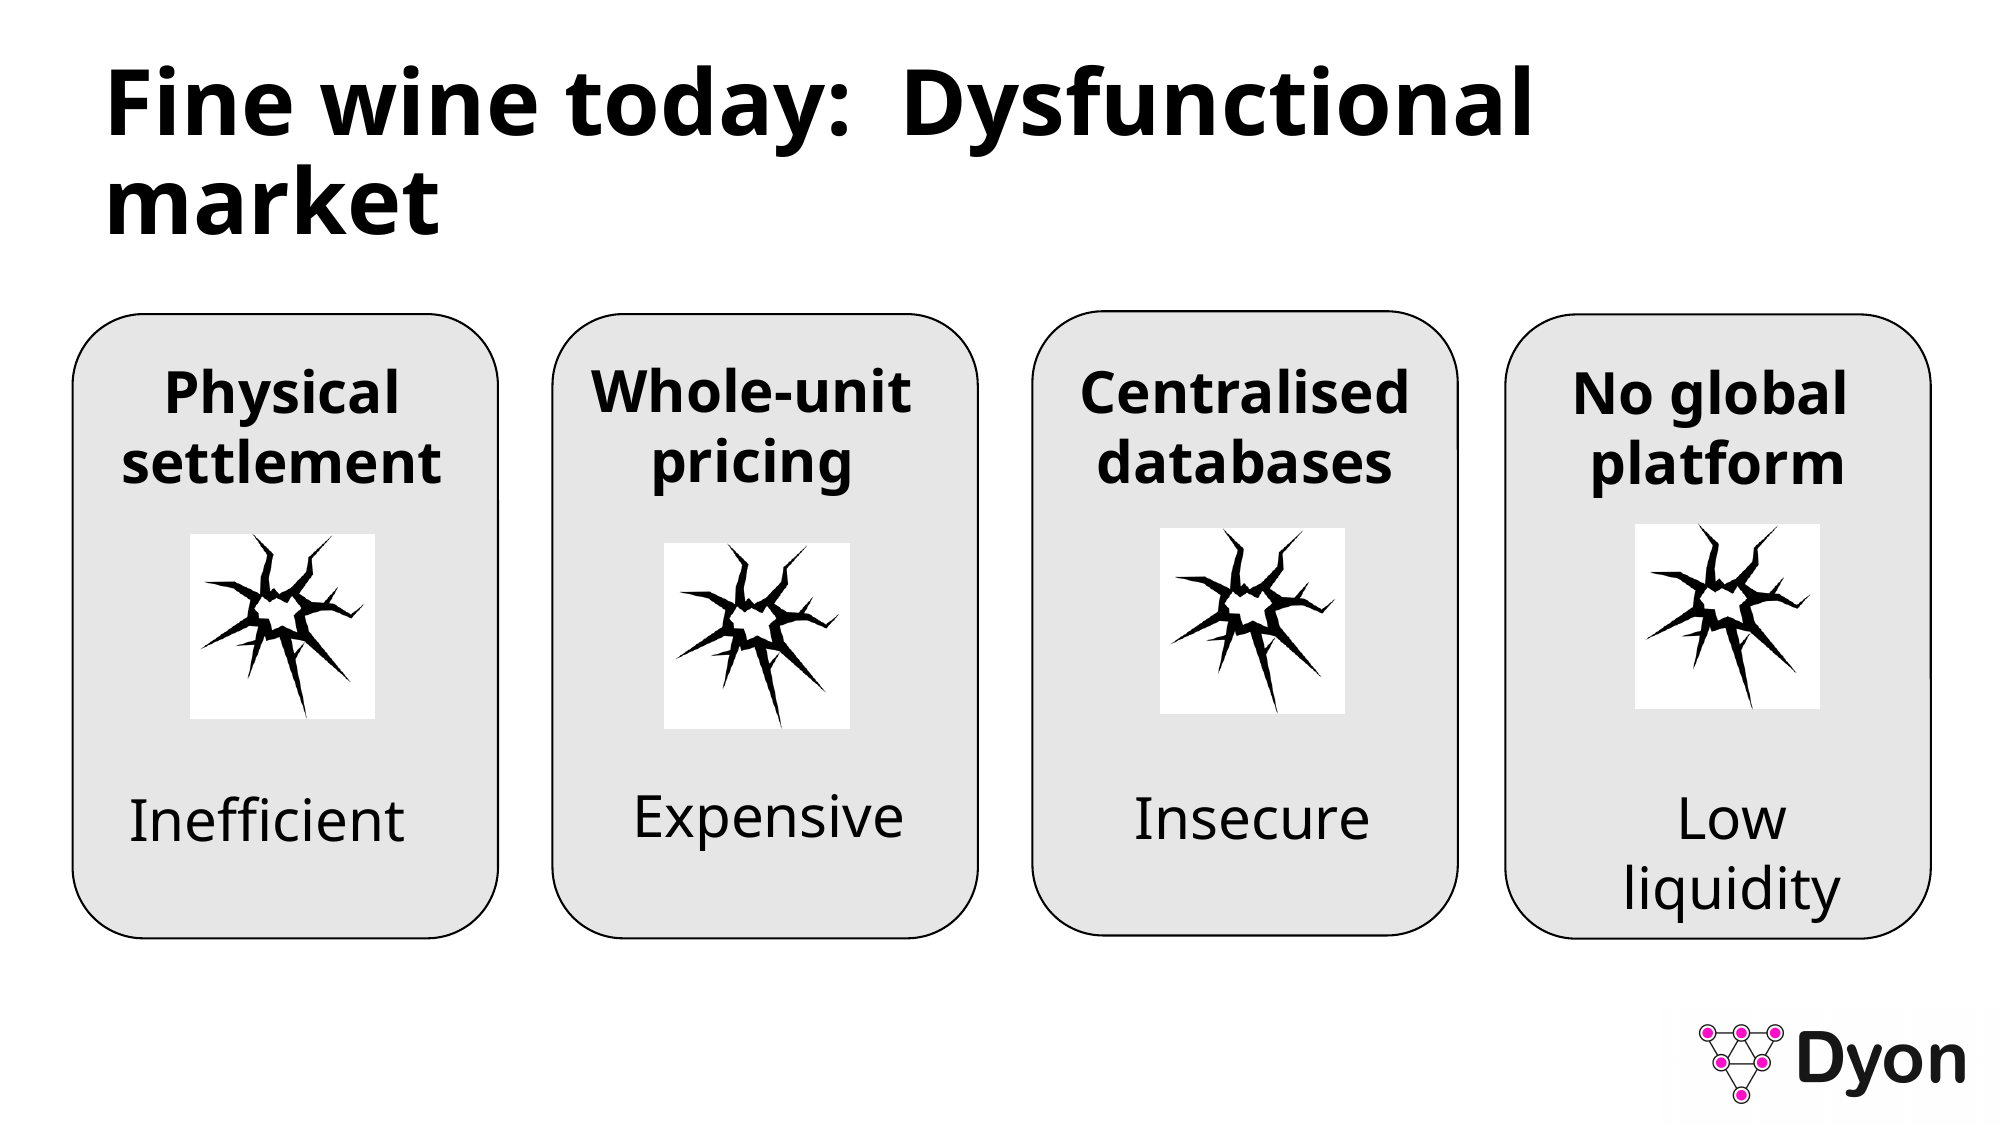

# Fine wine today: Dysfunctional market
Whole-unit pricing
Physical settlement
Centralised databases
No global
platform
Expensive
Insecure
Low liquidity
Inefficient